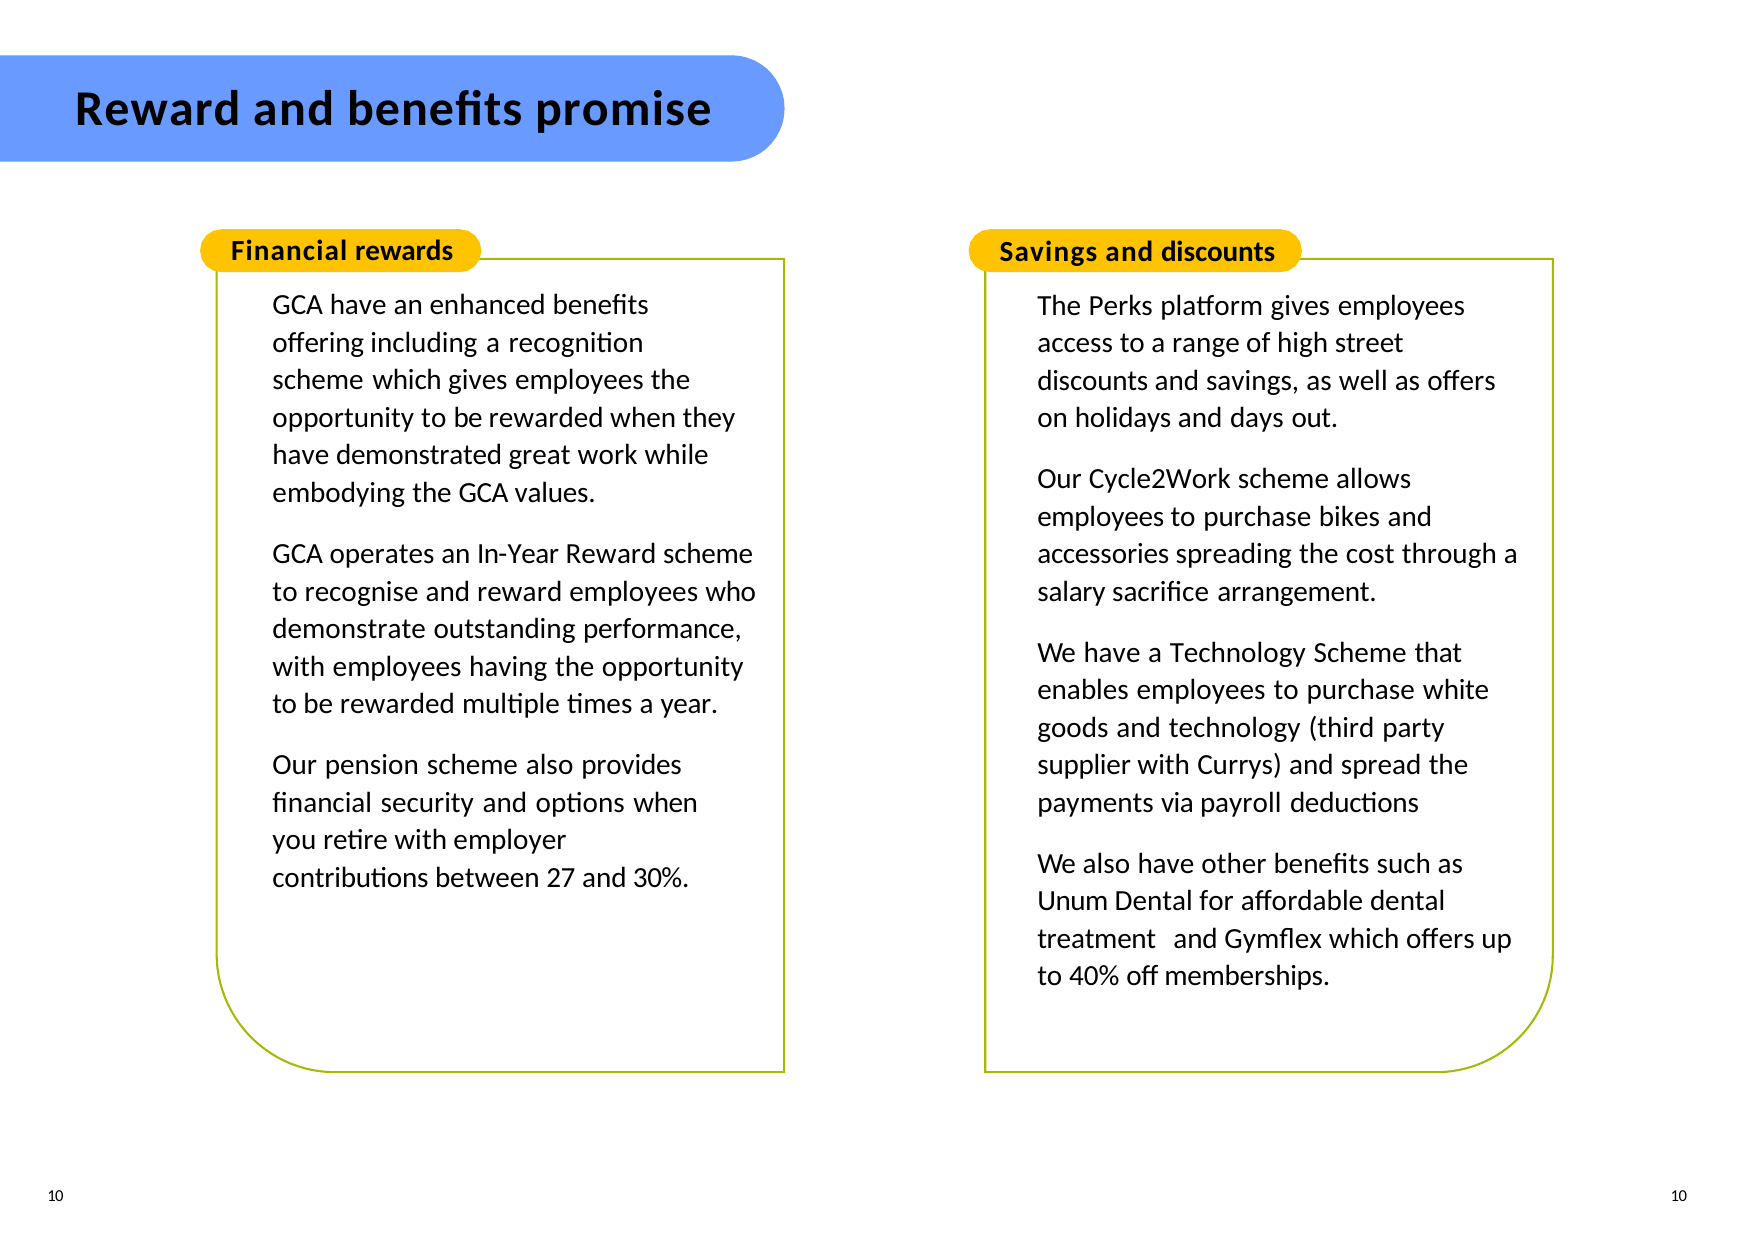

# Reward and benefits promise
Financial rewards
GCA have an enhanced benefits offering including a recognition scheme which gives employees the opportunity to be rewarded when they have demonstrated great work while embodying the GCA values.
GCA operates an In-Year Reward scheme to recognise and reward employees who demonstrate outstanding performance, with employees having the opportunity to be rewarded multiple times a year.
Our pension scheme also provides financial security and options when you retire with employer contributions between 27 and 30%.
Savings and discounts
The Perks platform gives employees access to a range of high street discounts and savings, as well as offers on holidays and days out.
Our Cycle2Work scheme allows employees to purchase bikes and accessories spreading the cost through a salary sacrifice arrangement.
We have a Technology Scheme that enables employees to purchase white goods and technology (third party supplier with Currys) and spread the payments via payroll deductions
We also have other benefits such as Unum Dental for affordable dental treatment and Gymflex which offers up to 40% off memberships.
10
10